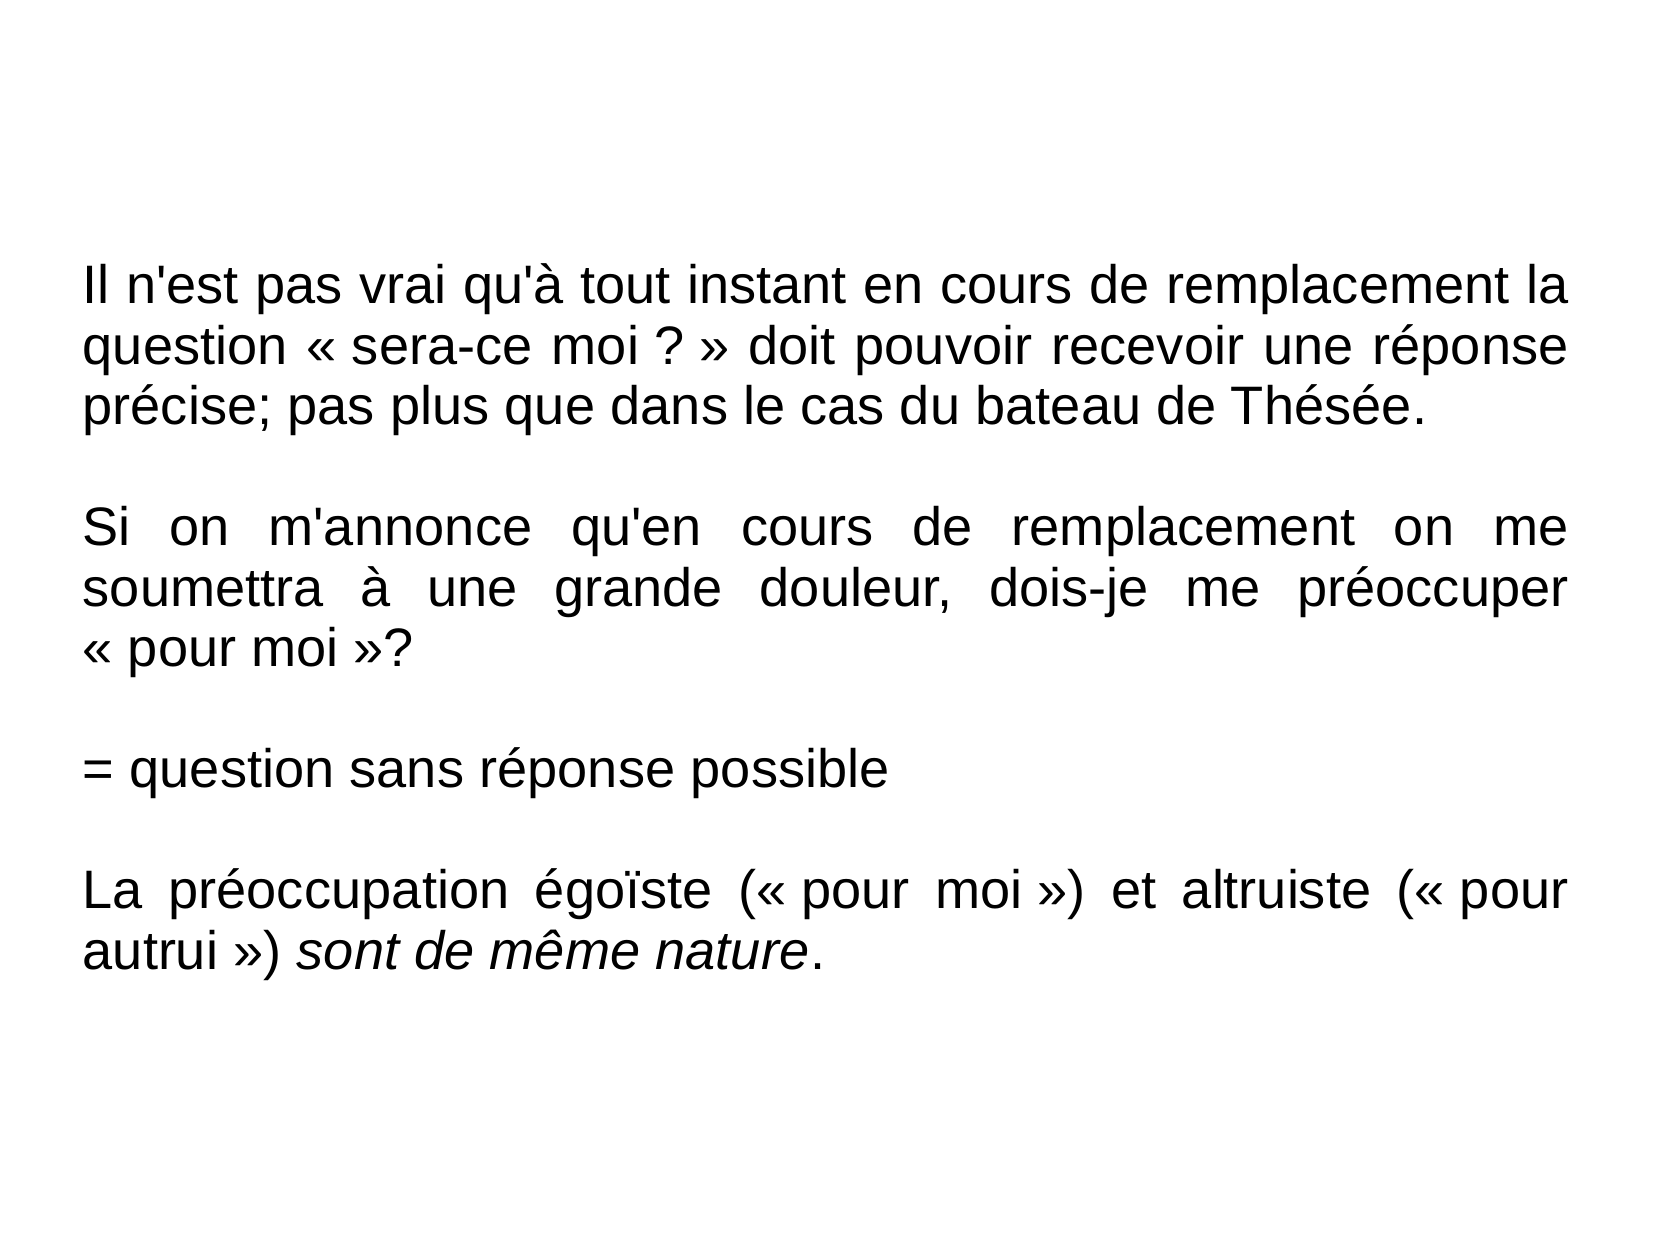

# Il n'est pas vrai qu'à tout instant en cours de remplacement la question « sera-ce moi ? » doit pouvoir recevoir une réponse précise; pas plus que dans le cas du bateau de Thésée.
Si on m'annonce qu'en cours de remplacement on me soumettra à une grande douleur, dois-je me préoccuper « pour moi »?
= question sans réponse possible
La préoccupation égoïste (« pour moi ») et altruiste (« pour autrui ») sont de même nature.